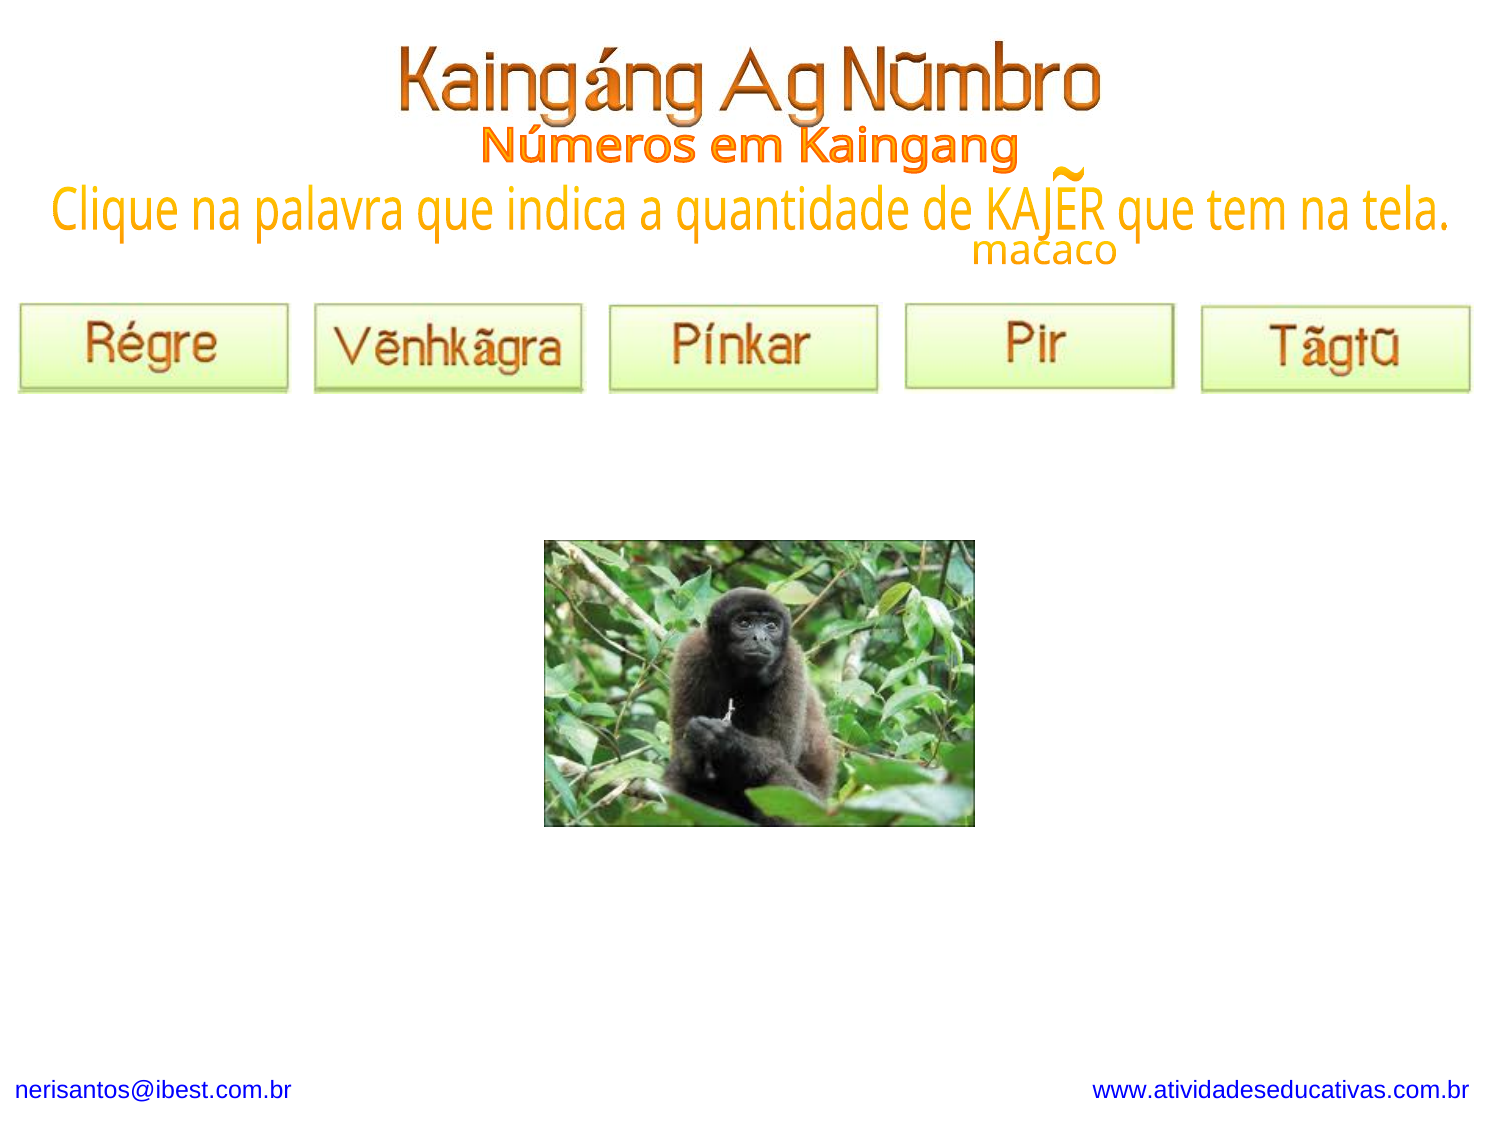

~
Clique na palavra que indica a quantidade de KAJER que tem na tela.
macaco